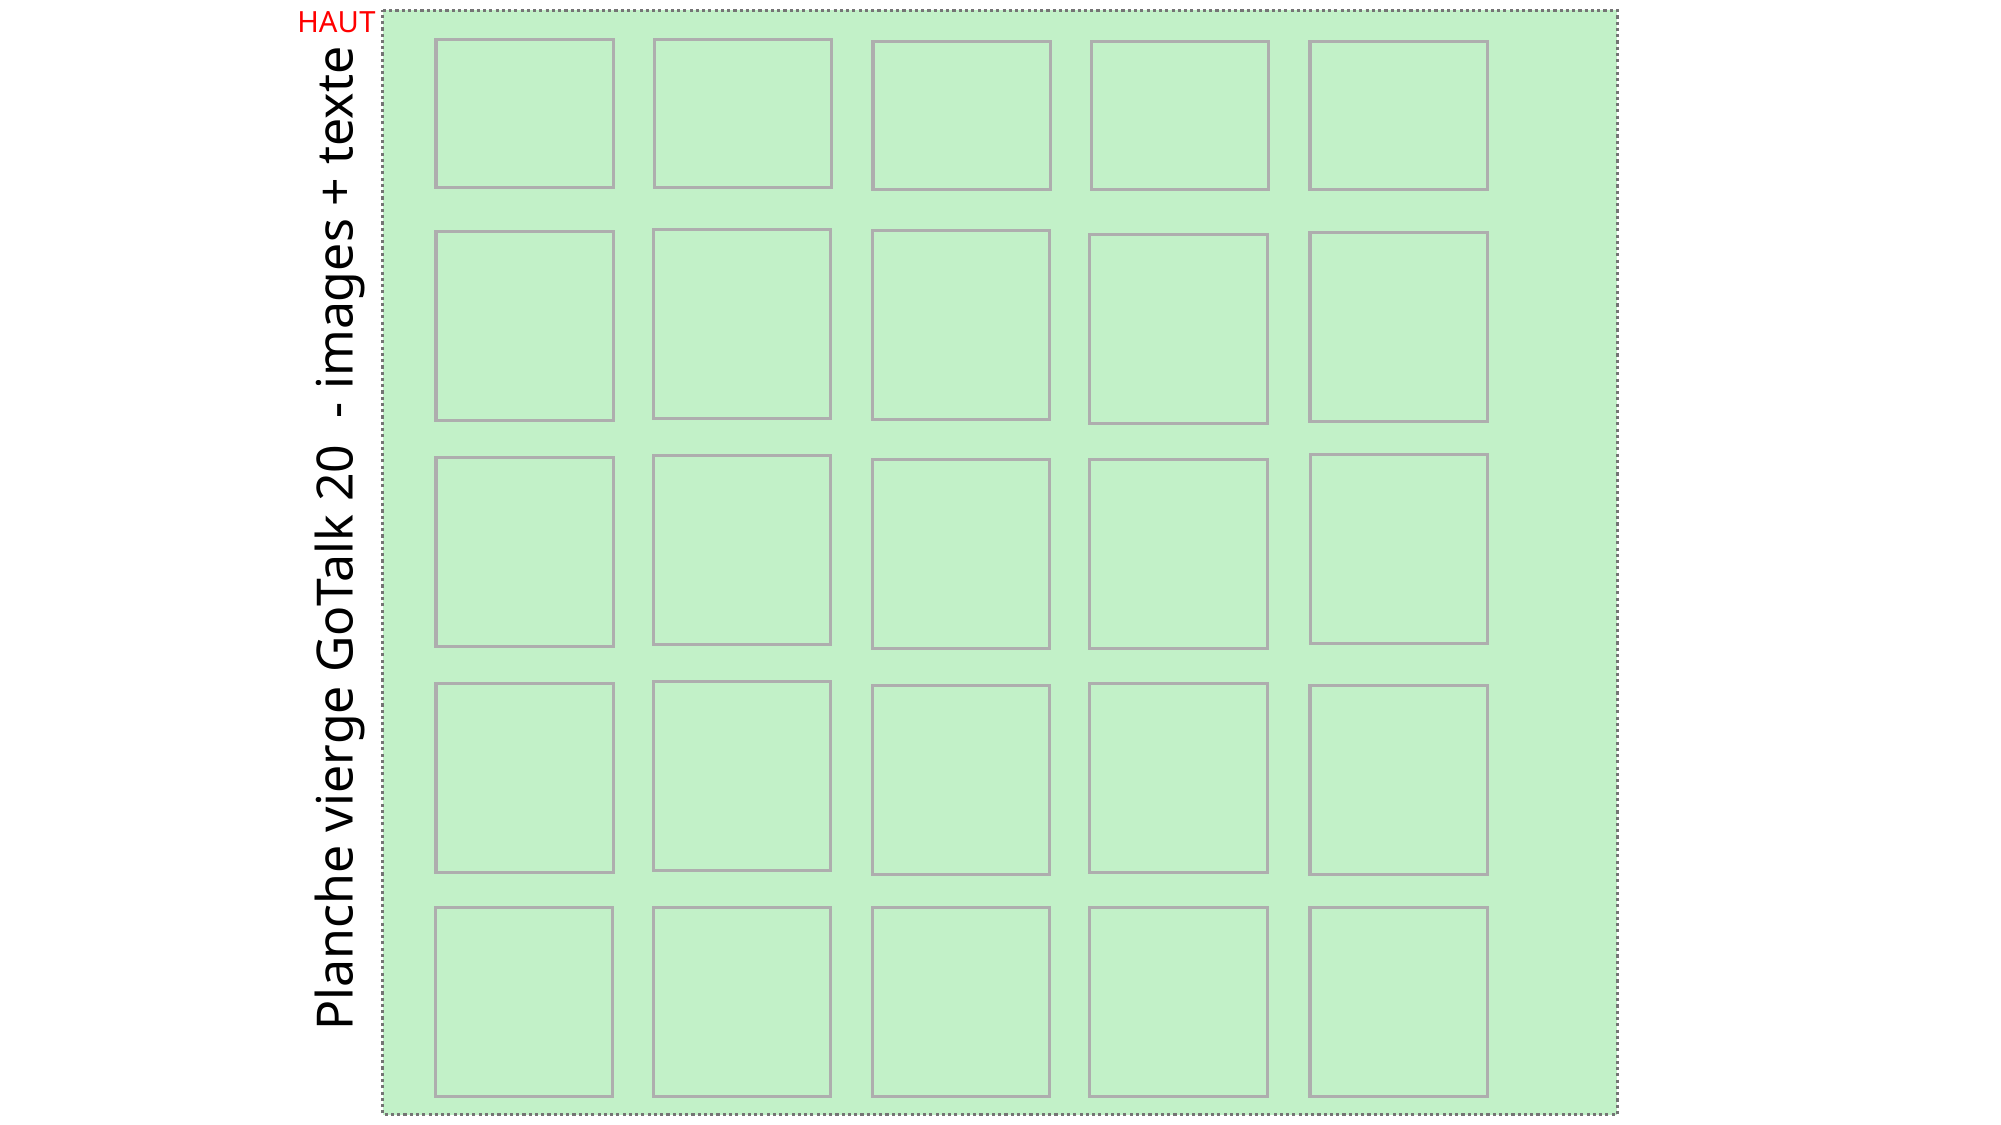

HAUT
#
Planche vierge GoTalk 20 - images + texte